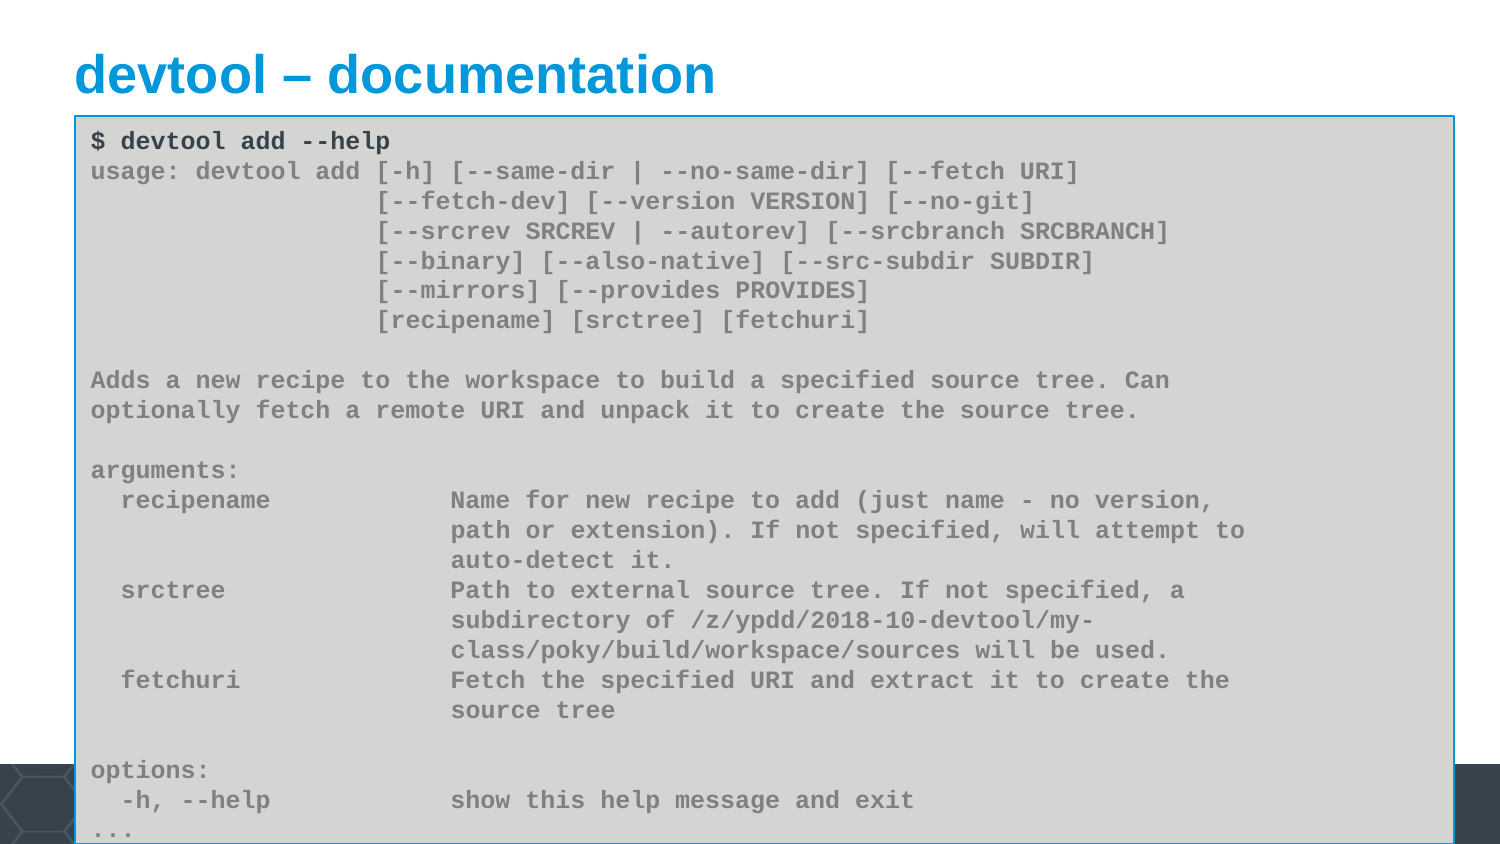

devtool – documentation
$ devtool add --help
usage: devtool add [-h] [--same-dir | --no-same-dir] [--fetch URI]
 [--fetch-dev] [--version VERSION] [--no-git]
 [--srcrev SRCREV | --autorev] [--srcbranch SRCBRANCH]
 [--binary] [--also-native] [--src-subdir SUBDIR]
 [--mirrors] [--provides PROVIDES]
 [recipename] [srctree] [fetchuri]
Adds a new recipe to the workspace to build a specified source tree. Can
optionally fetch a remote URI and unpack it to create the source tree.
arguments:
 recipename Name for new recipe to add (just name - no version,
 path or extension). If not specified, will attempt to
 auto-detect it.
 srctree Path to external source tree. If not specified, a
 subdirectory of /z/ypdd/2018-10-devtool/my-
 class/poky/build/workspace/sources will be used.
 fetchuri Fetch the specified URI and extract it to create the
 source tree
options:
 -h, --help show this help message and exit
...